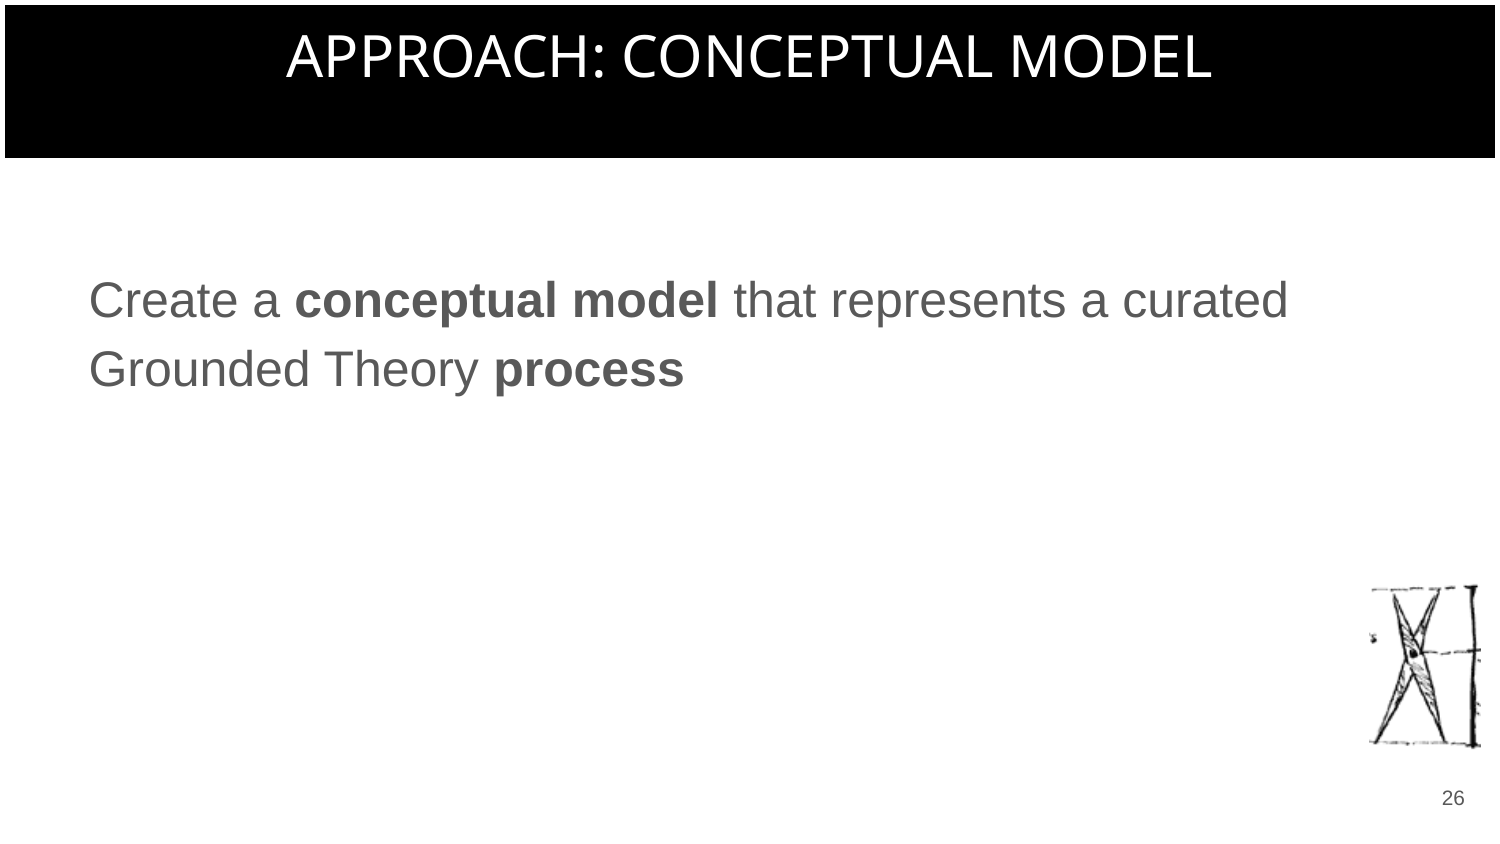

Approach: Conceptual Model
Create a conceptual model that represents a curated Grounded Theory process